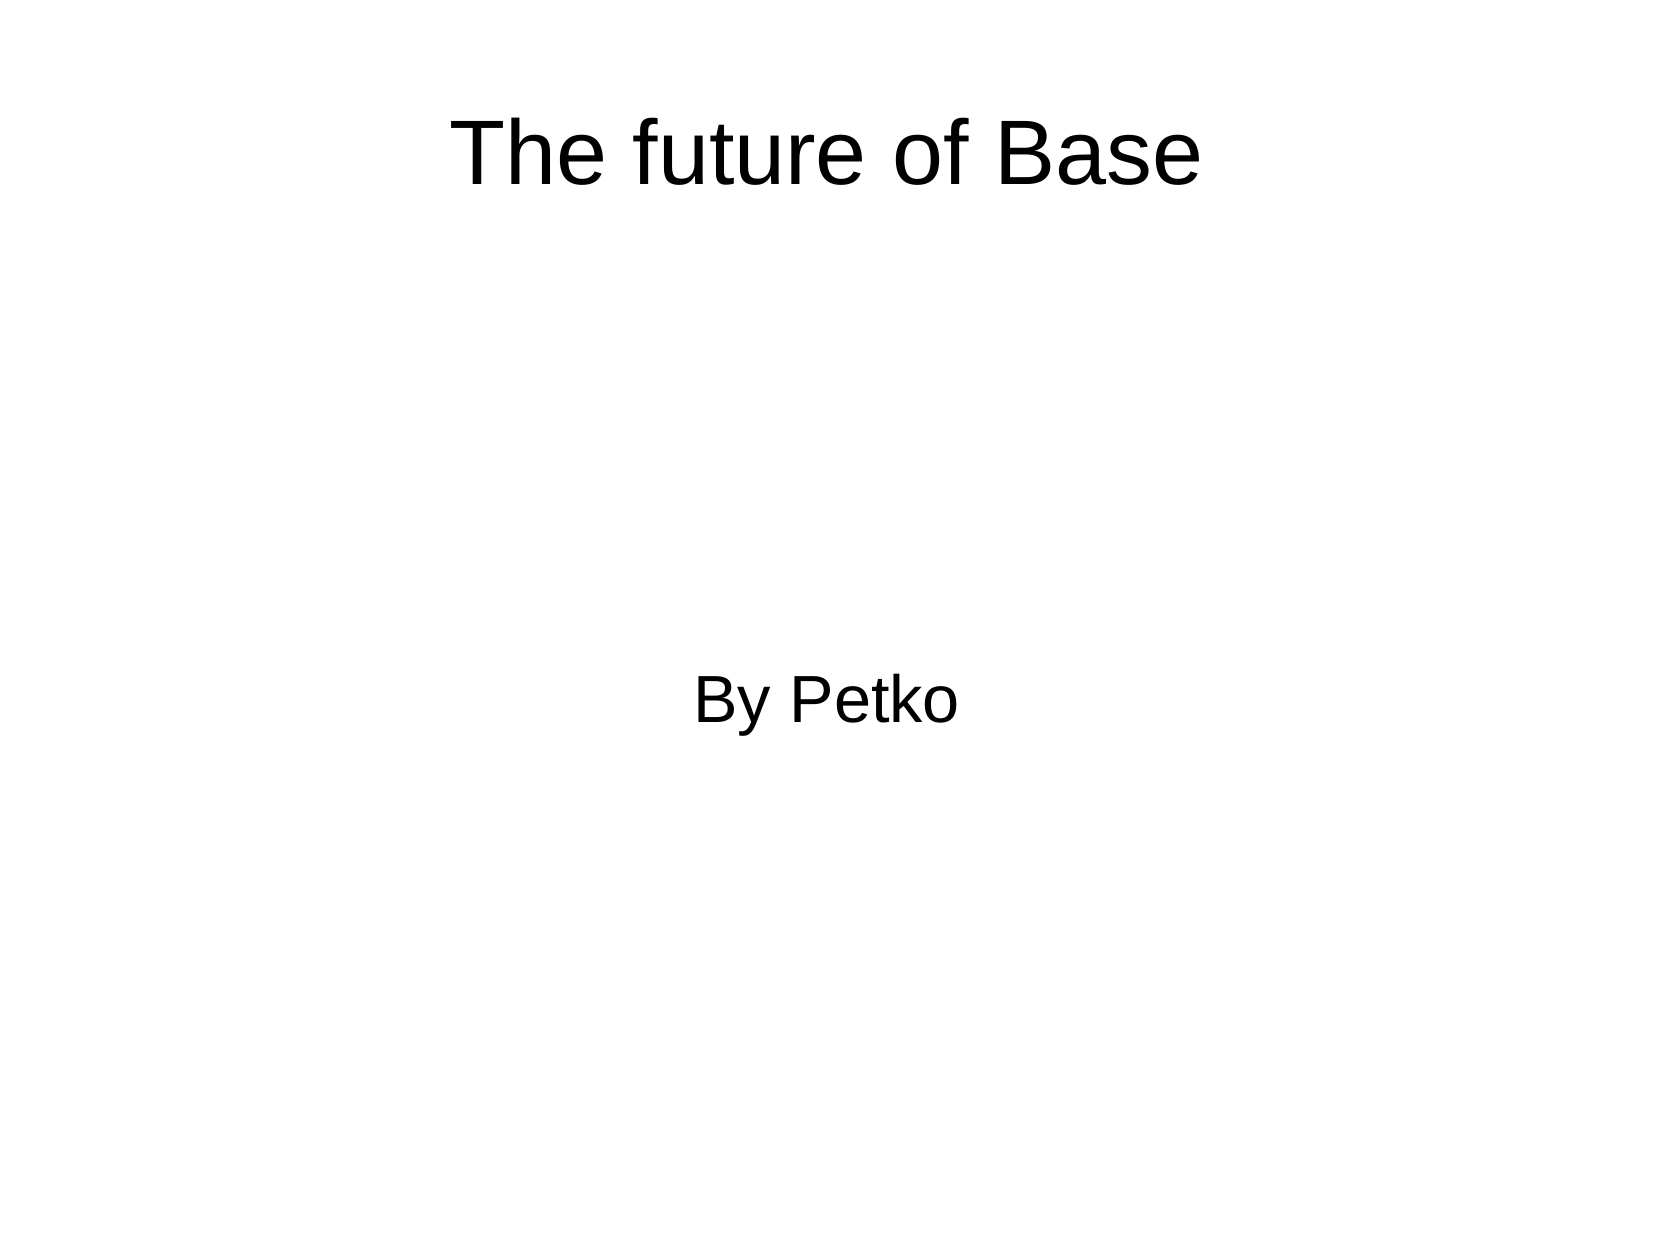

# The future of Base
By Petko